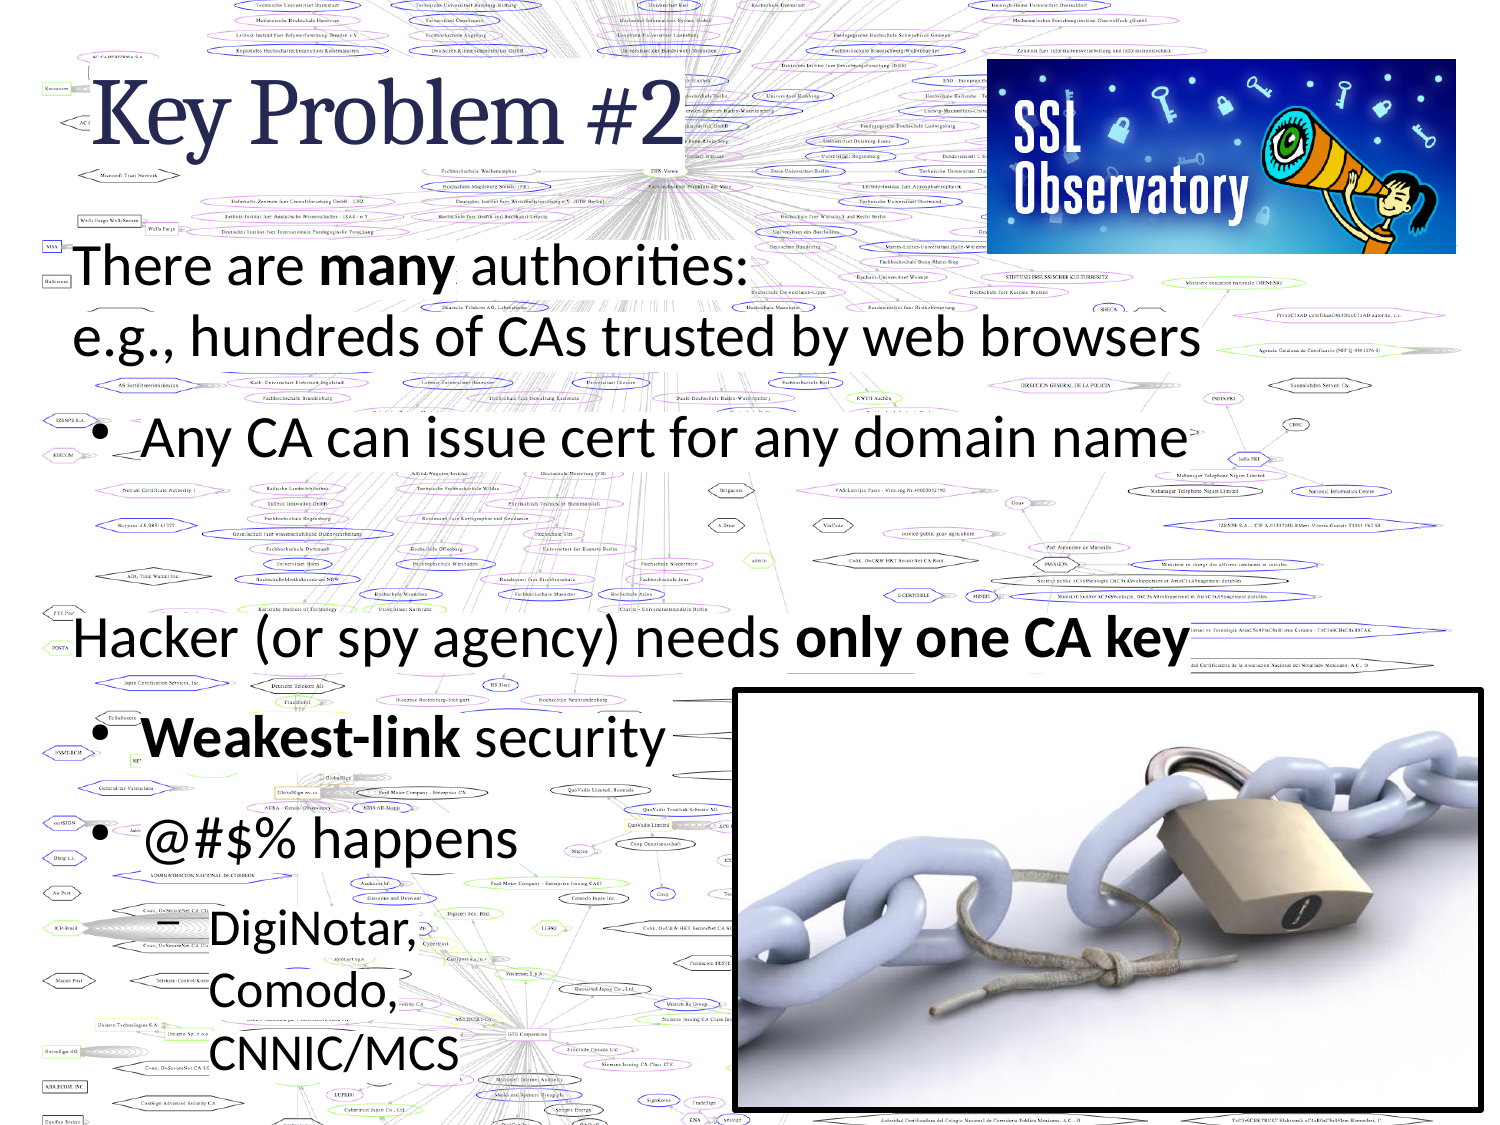

# Key Problem #2
There are many authorities:
e.g., hundreds of CAs trusted by web browsers
Any CA can issue cert for any domain name
Hacker (or spy agency) needs only one CA key
Weakest-link security
@#$% happens
DigiNotar,
Comodo,
CNNIC/MCS